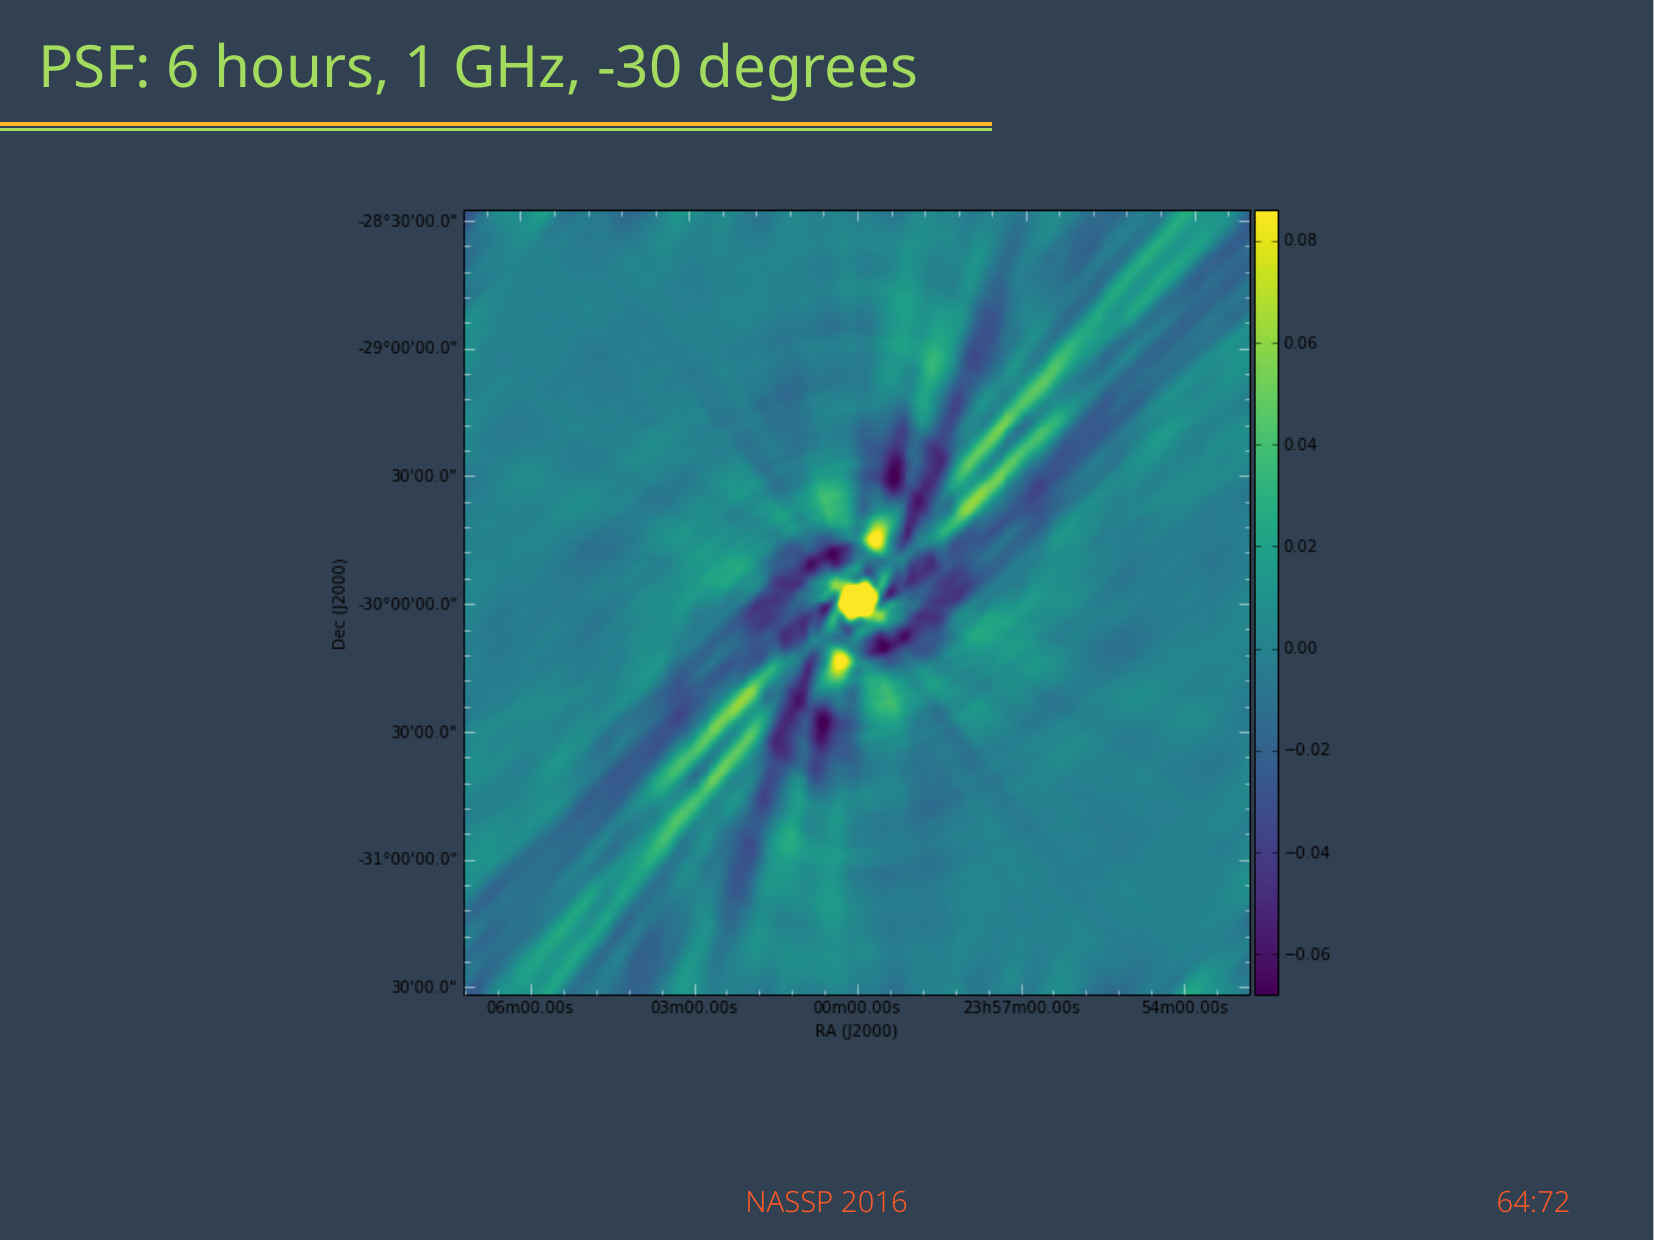

PSF: 6 hours, 1 GHz, -30 degrees
NASSP 2016
64